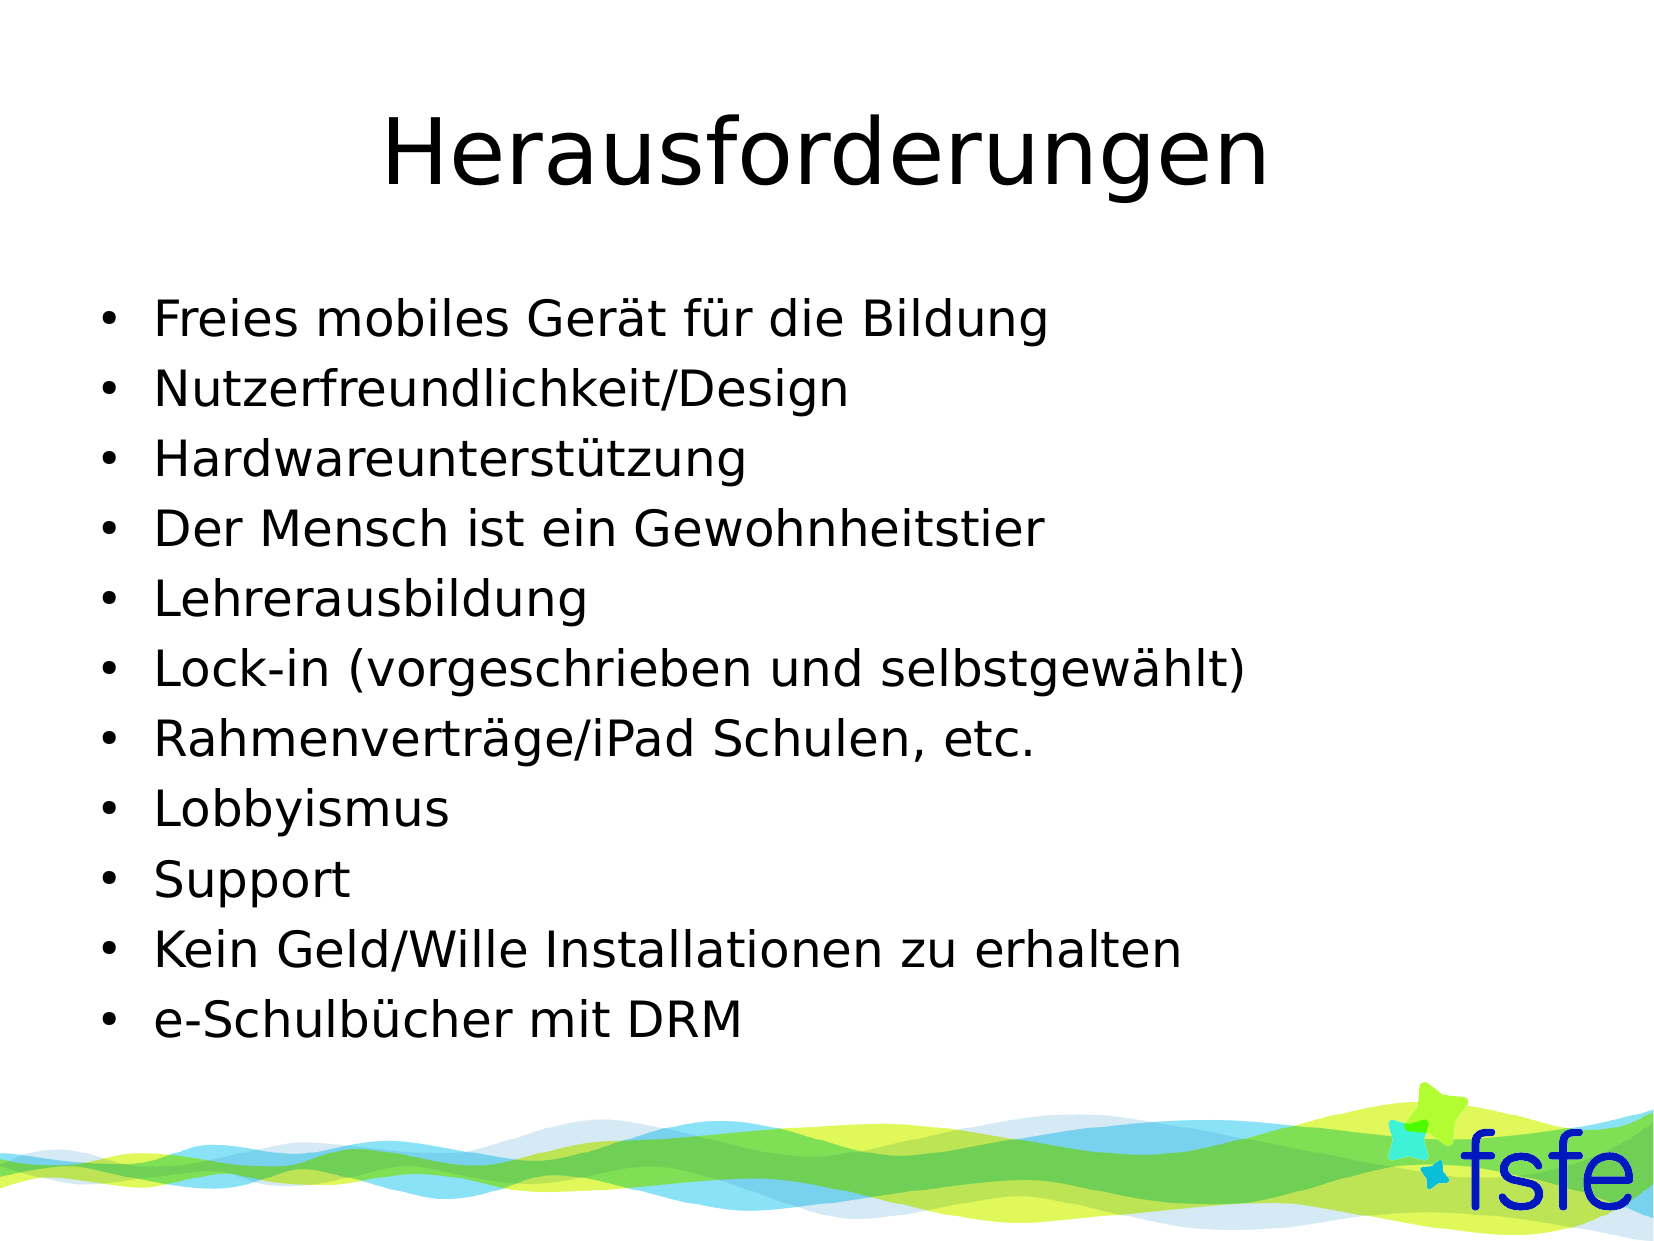

# Herausforderungen
Freies mobiles Gerät für die Bildung
Nutzerfreundlichkeit/Design
Hardwareunterstützung
Der Mensch ist ein Gewohnheitstier
Lehrerausbildung
Lock-in (vorgeschrieben und selbstgewählt)
Rahmenverträge/iPad Schulen, etc.
Lobbyismus
Support
Kein Geld/Wille Installationen zu erhalten
e-Schulbücher mit DRM